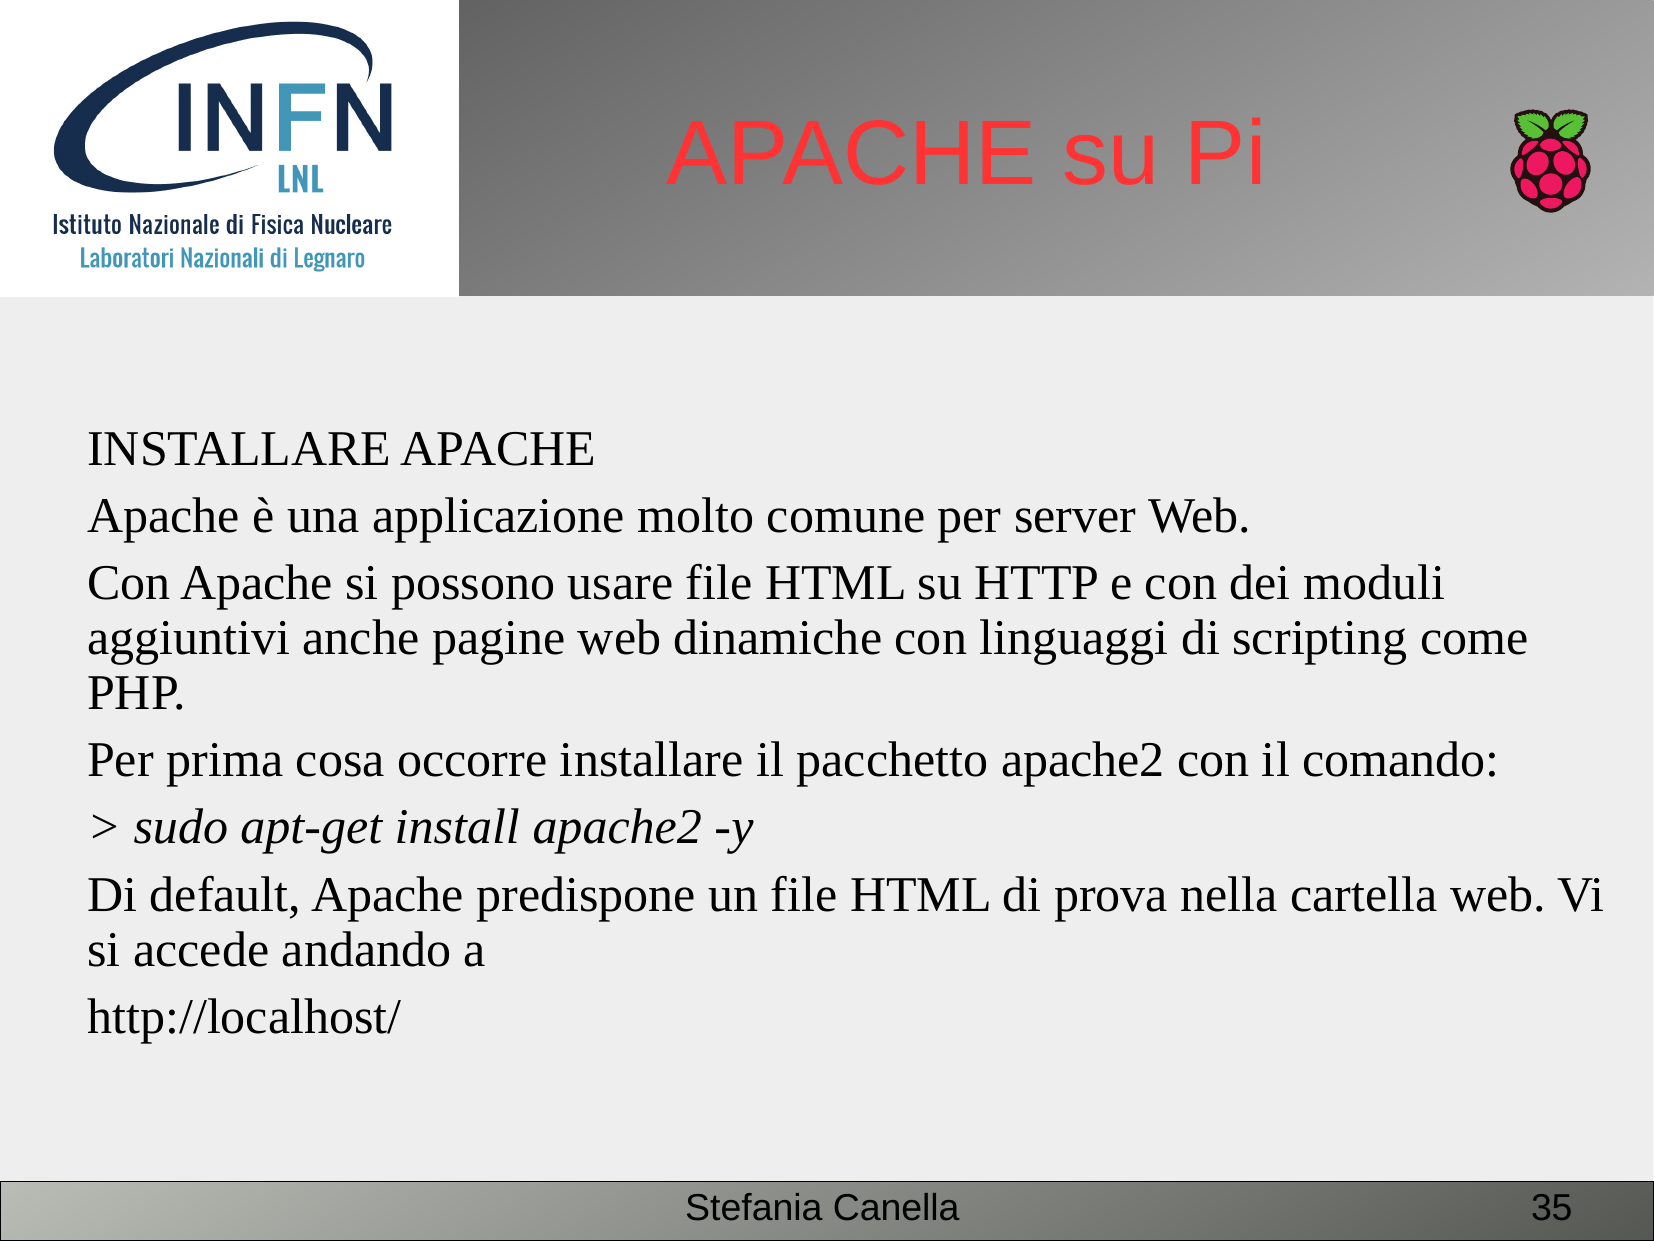

# APACHE su Pi
INSTALLARE APACHE
Apache è una applicazione molto comune per server Web.
Con Apache si possono usare file HTML su HTTP e con dei moduli aggiuntivi anche pagine web dinamiche con linguaggi di scripting come PHP.
Per prima cosa occorre installare il pacchetto apache2 con il comando:
> sudo apt-get install apache2 -y
Di default, Apache predispone un file HTML di prova nella cartella web. Vi si accede andando a
http://localhost/
Stefania Canella